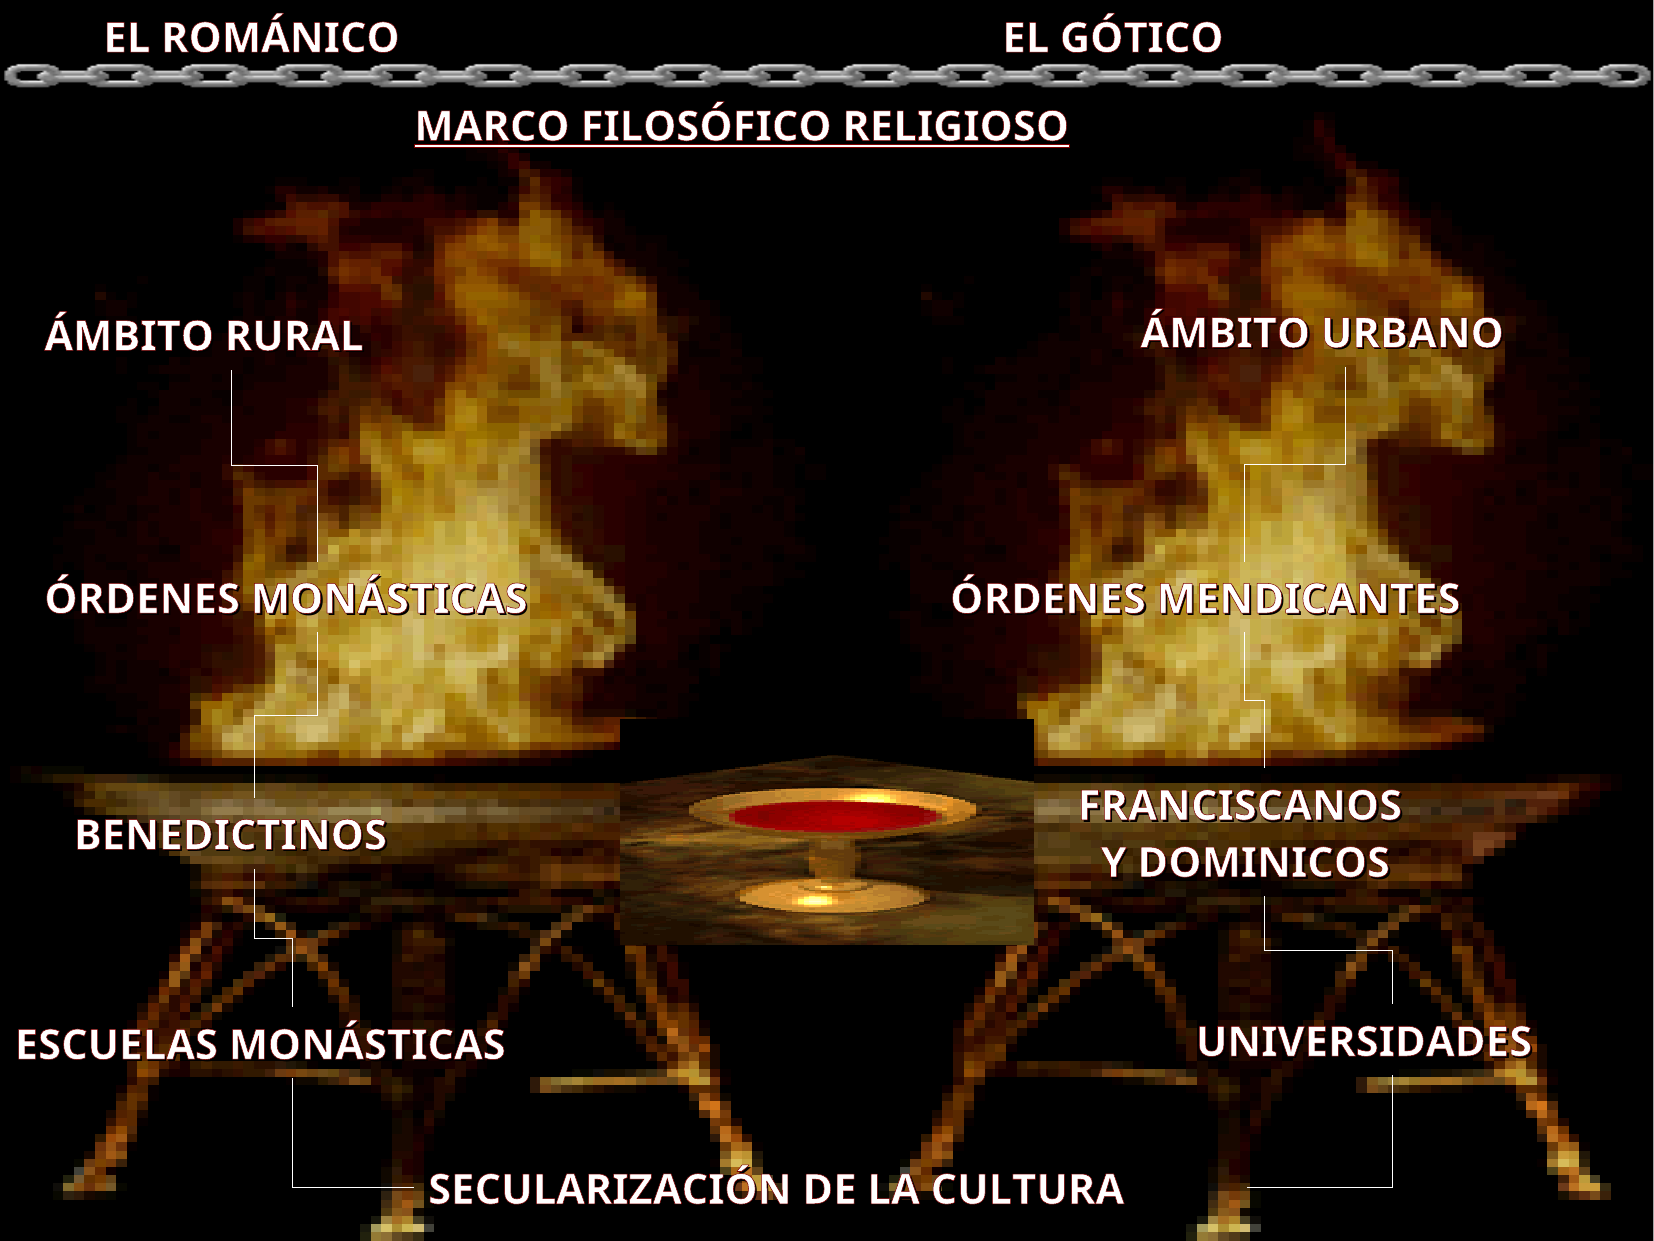

EL ROMÁNICO EL GÓTICO
MARCO FILOSÓFICO RELIGIOSO
ÁMBITO URBANO
ÁMBITO RURAL
ÓRDENES MONÁSTICAS
ÓRDENES MENDICANTES
FRANCISCANOS
Y DOMINICOS
BENEDICTINOS
UNIVERSIDADES
ESCUELAS MONÁSTICAS
SECULARIZACIÓN DE LA CULTURA